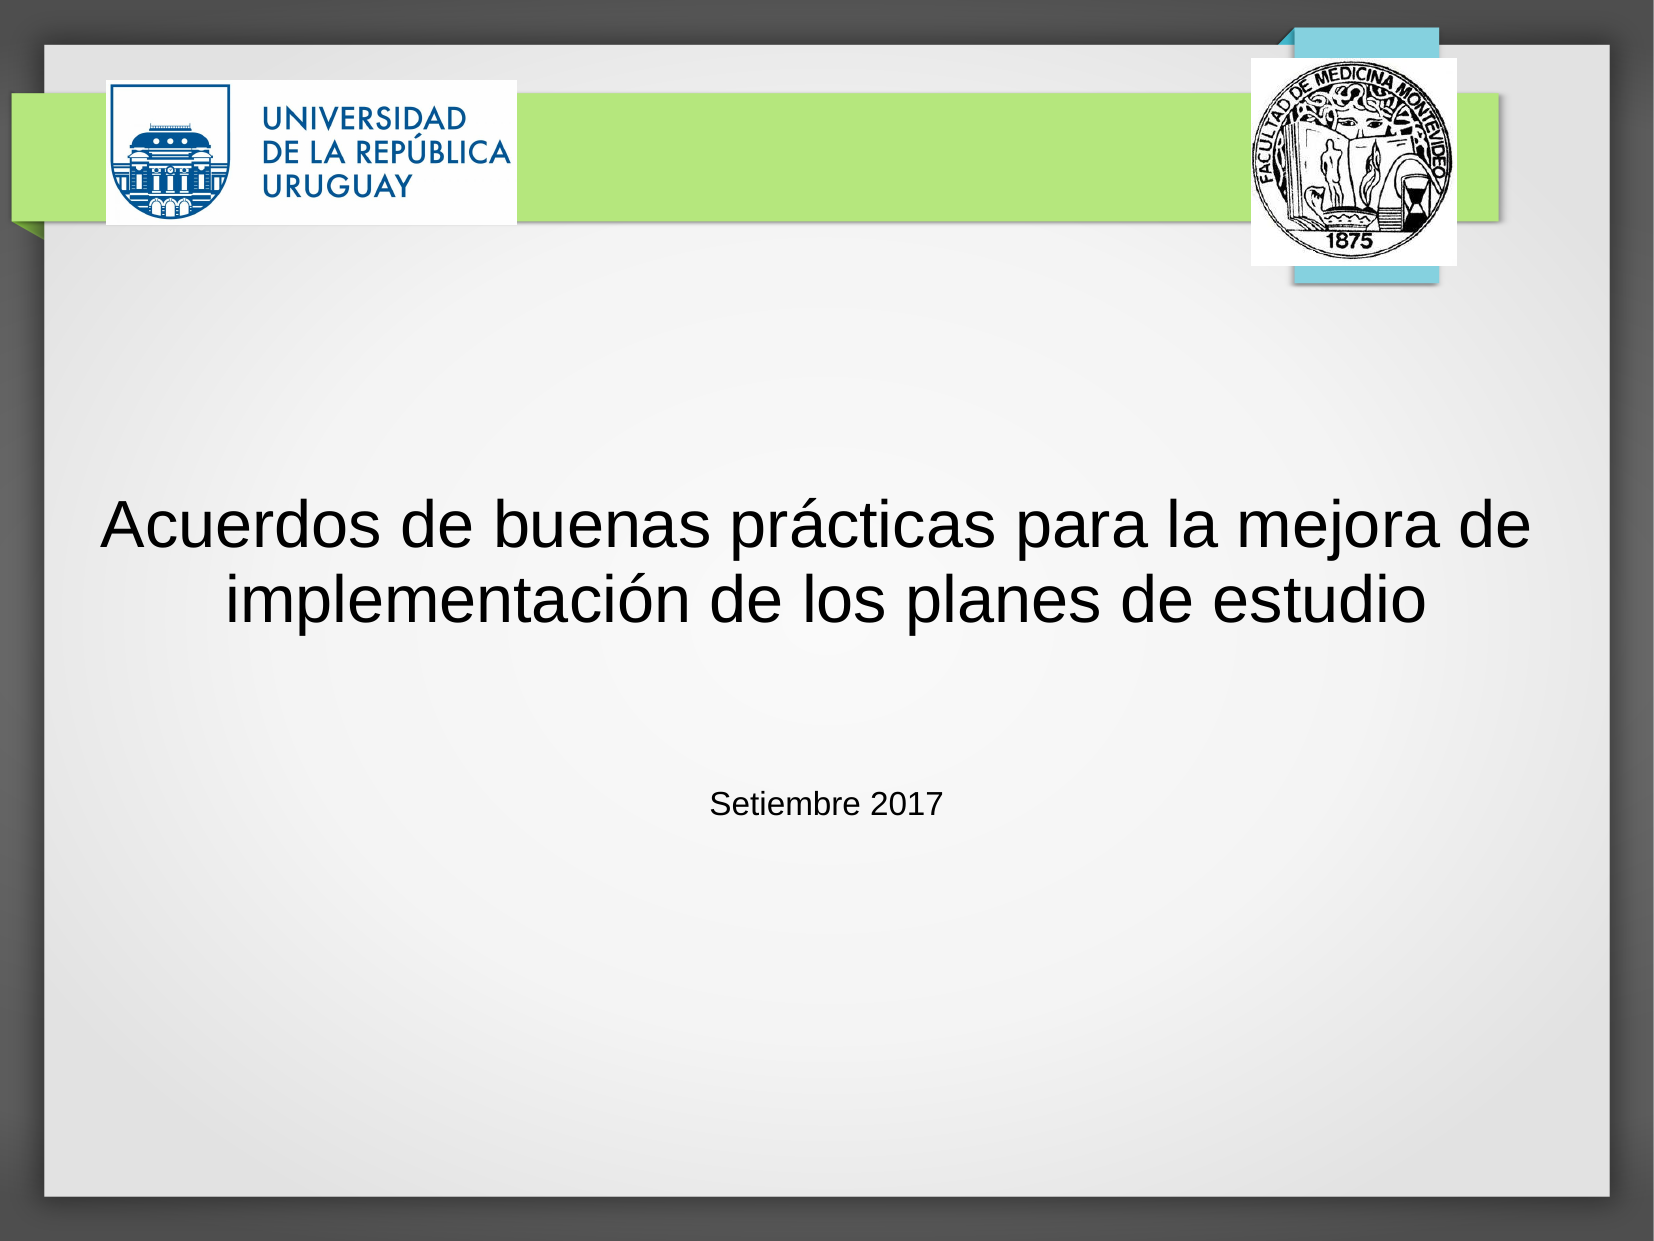

# Acuerdos de buenas prácticas para la mejora de implementación de los planes de estudio
Setiembre 2017